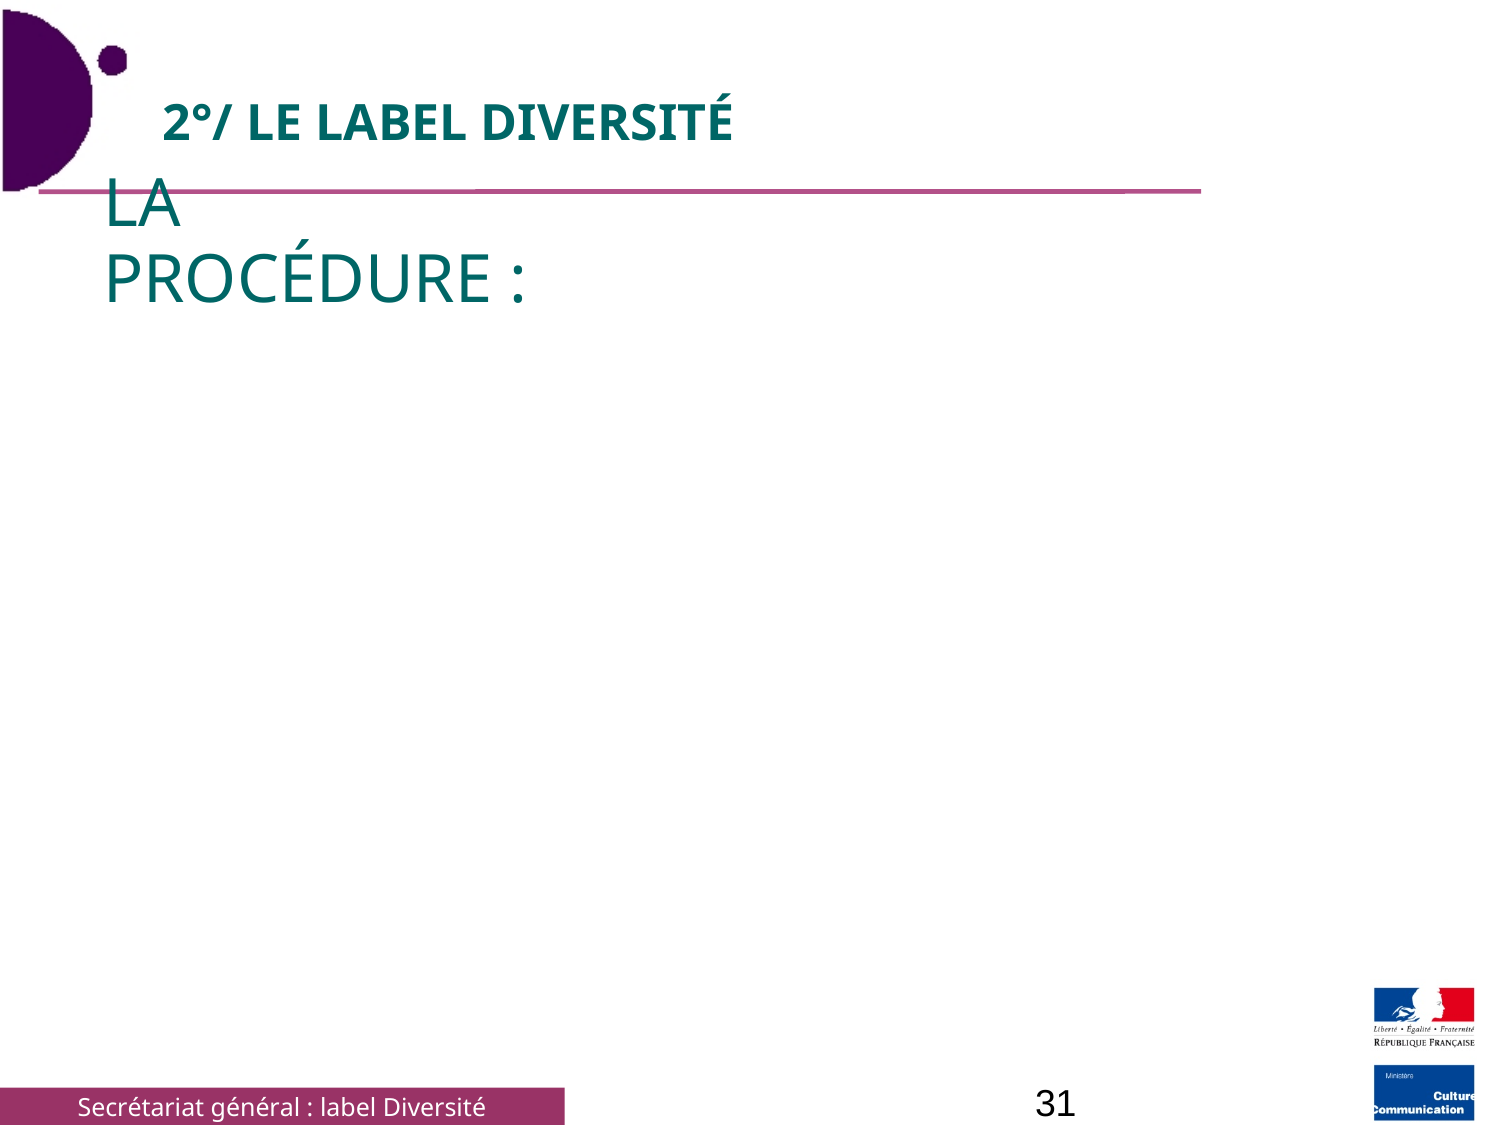

2°/ LE LABEL DIVERSITÉ
LA PROCÉDURE :